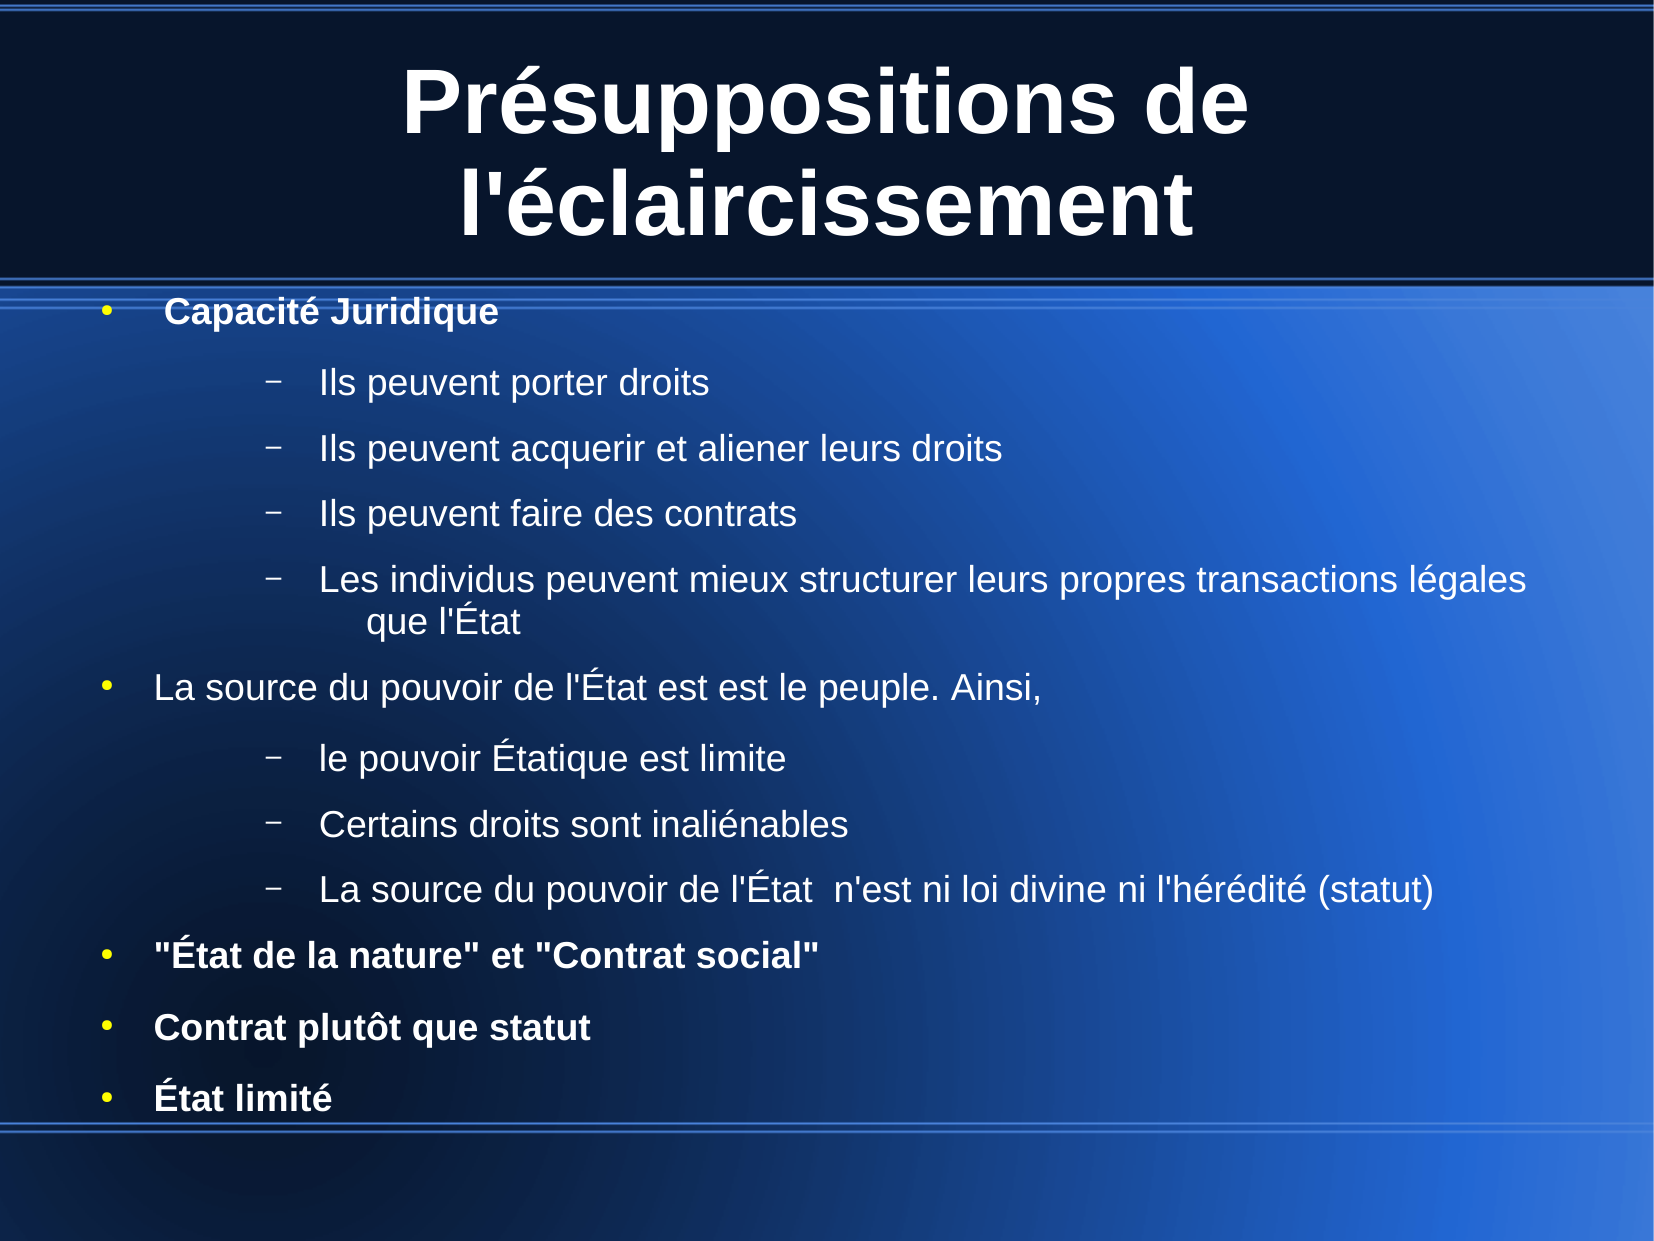

# Présuppositions de l'éclaircissement
 Capacité Juridique
Ils peuvent porter droits
Ils peuvent acquerir et aliener leurs droits
Ils peuvent faire des contrats
Les individus peuvent mieux structurer leurs propres transactions légales que l'État
La source du pouvoir de l'État est est le peuple. Ainsi,
le pouvoir Étatique est limite
Certains droits sont inaliénables
La source du pouvoir de l'État n'est ni loi divine ni l'hérédité (statut)
"État de la nature" et "Contrat social"
Contrat plutôt que statut
État limité